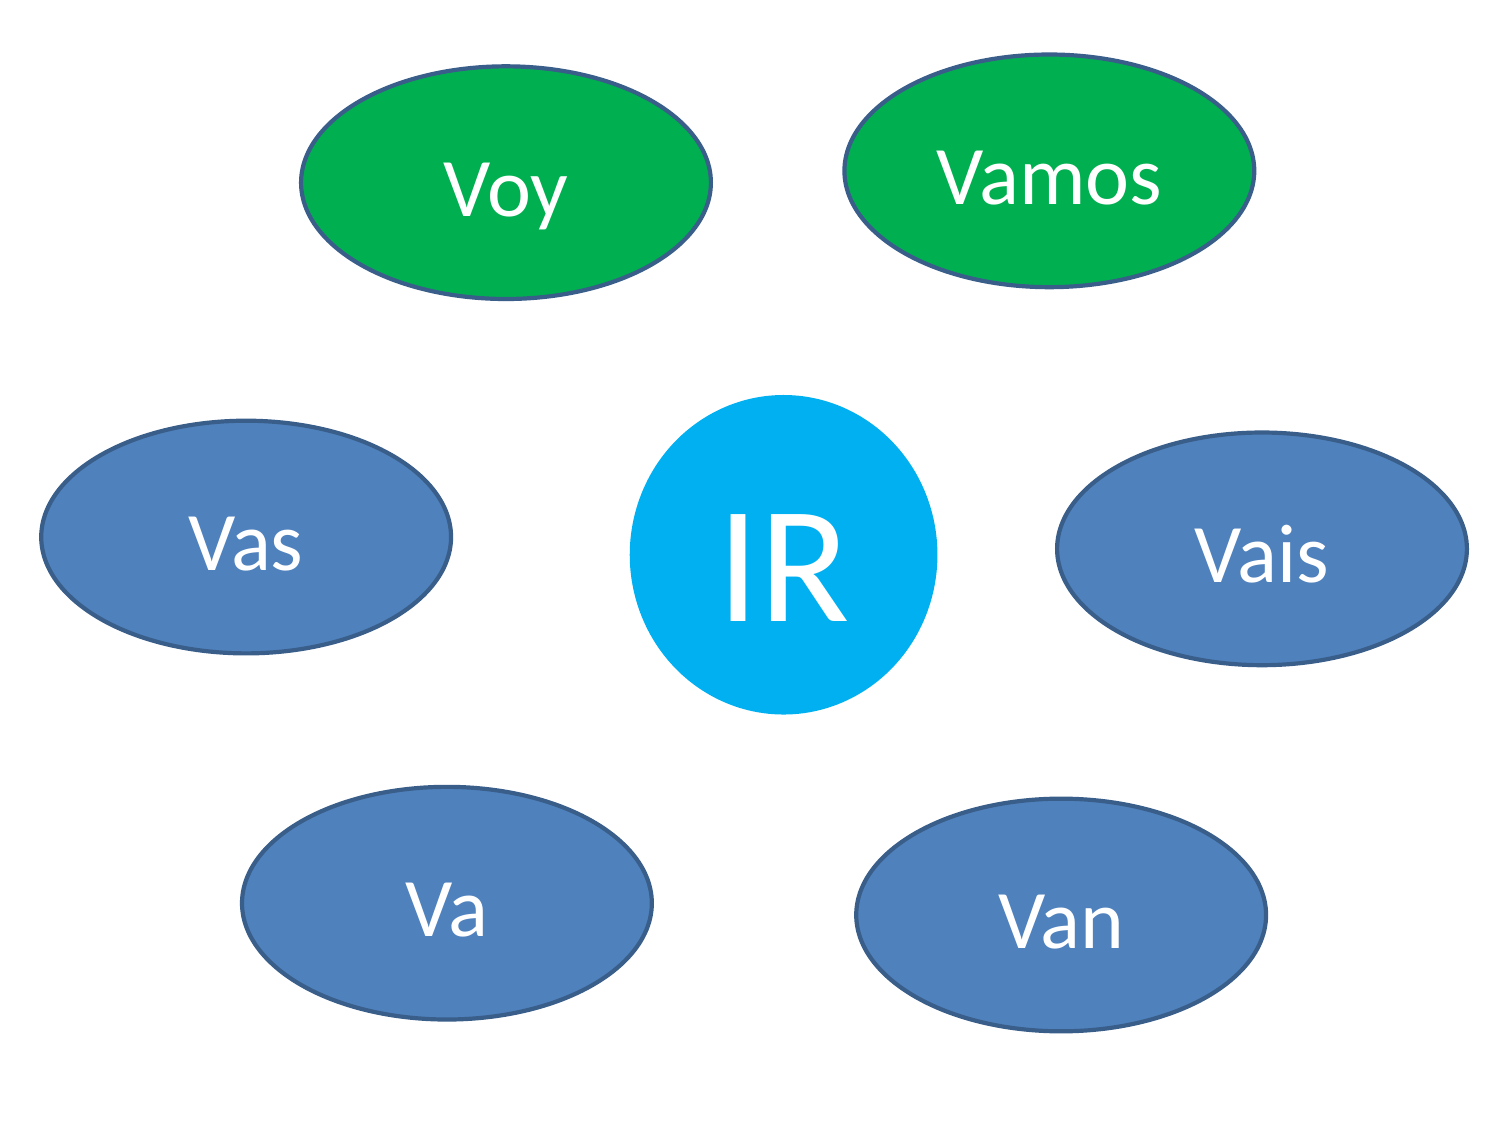

Vamos
Voy
IR
Vas
Vais
Va
Van